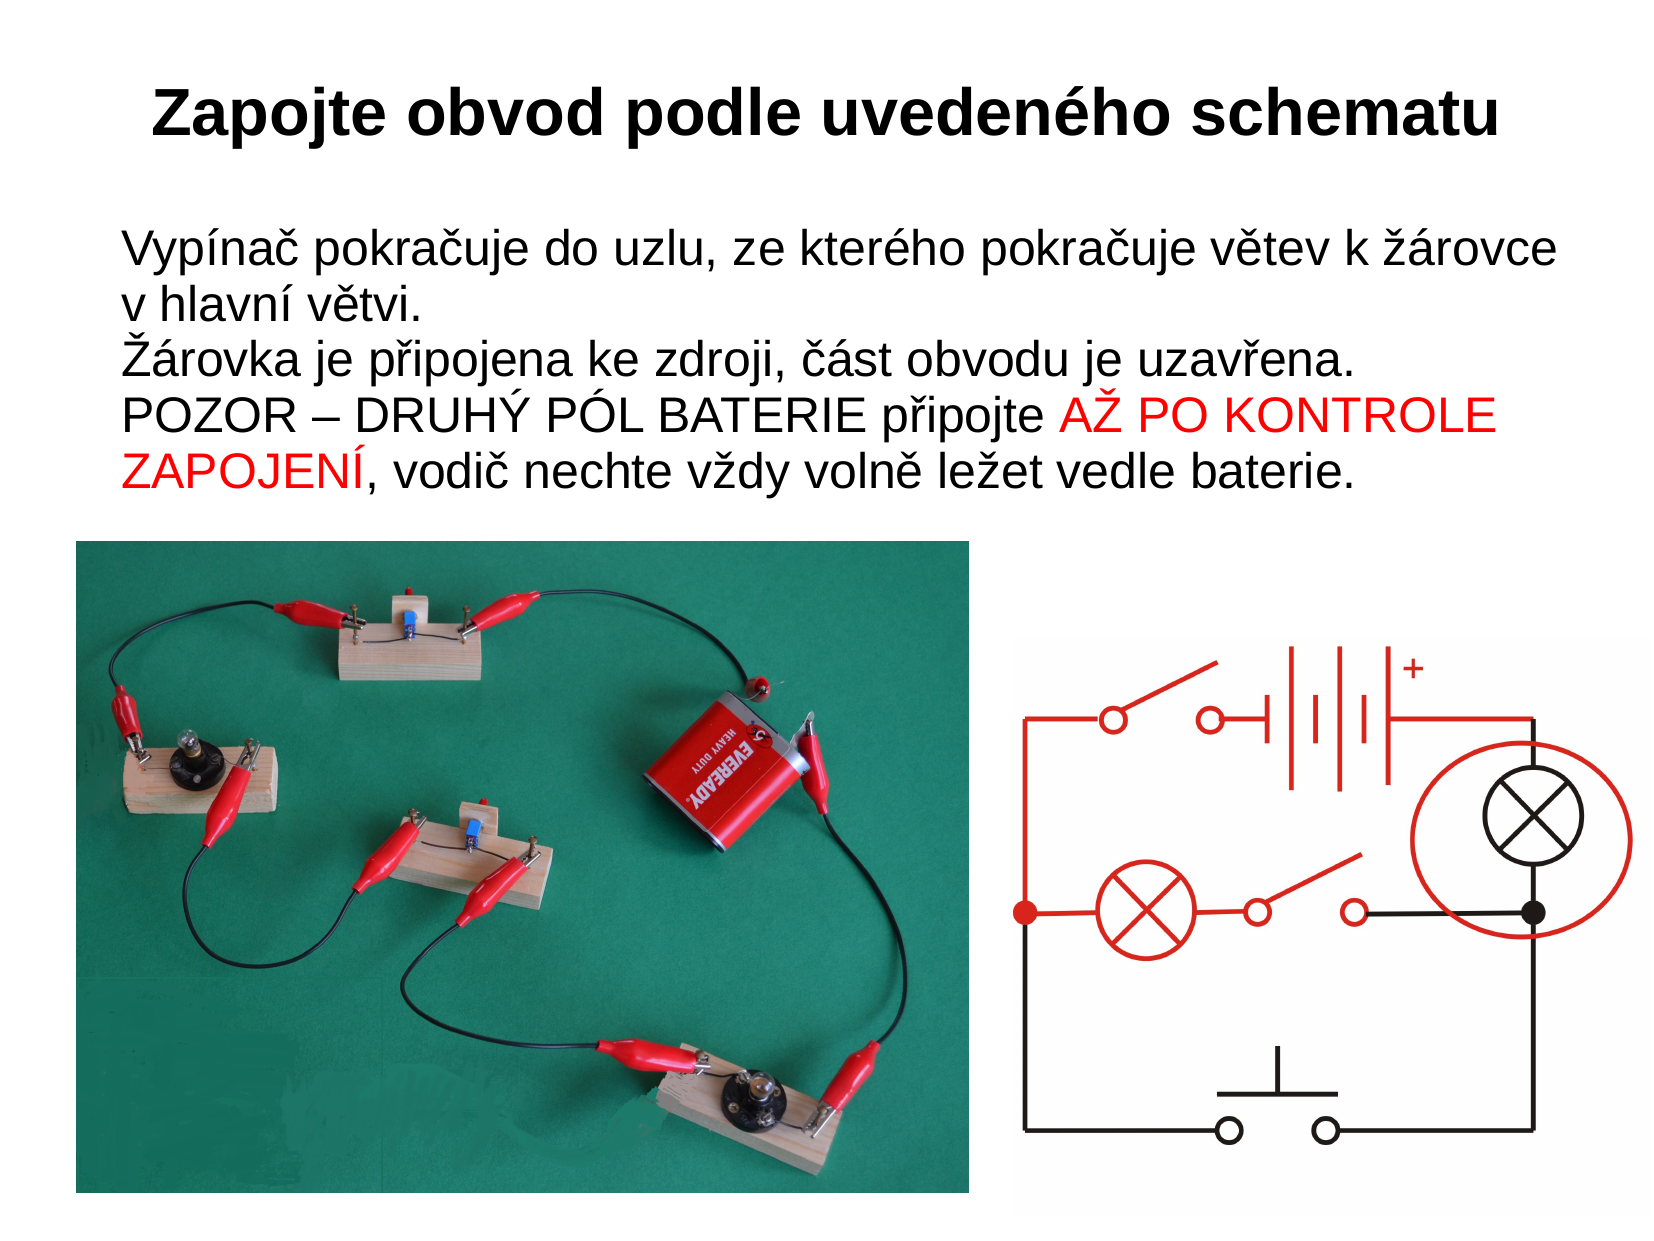

Zapojte obvod podle uvedeného schematu
Vypínač pokračuje do uzlu, ze kterého pokračuje větev k žárovce v hlavní větvi.
Žárovka je připojena ke zdroji, část obvodu je uzavřena.
POZOR – DRUHÝ PÓL BATERIE připojte AŽ PO KONTROLE ZAPOJENÍ, vodič nechte vždy volně ležet vedle baterie.
#